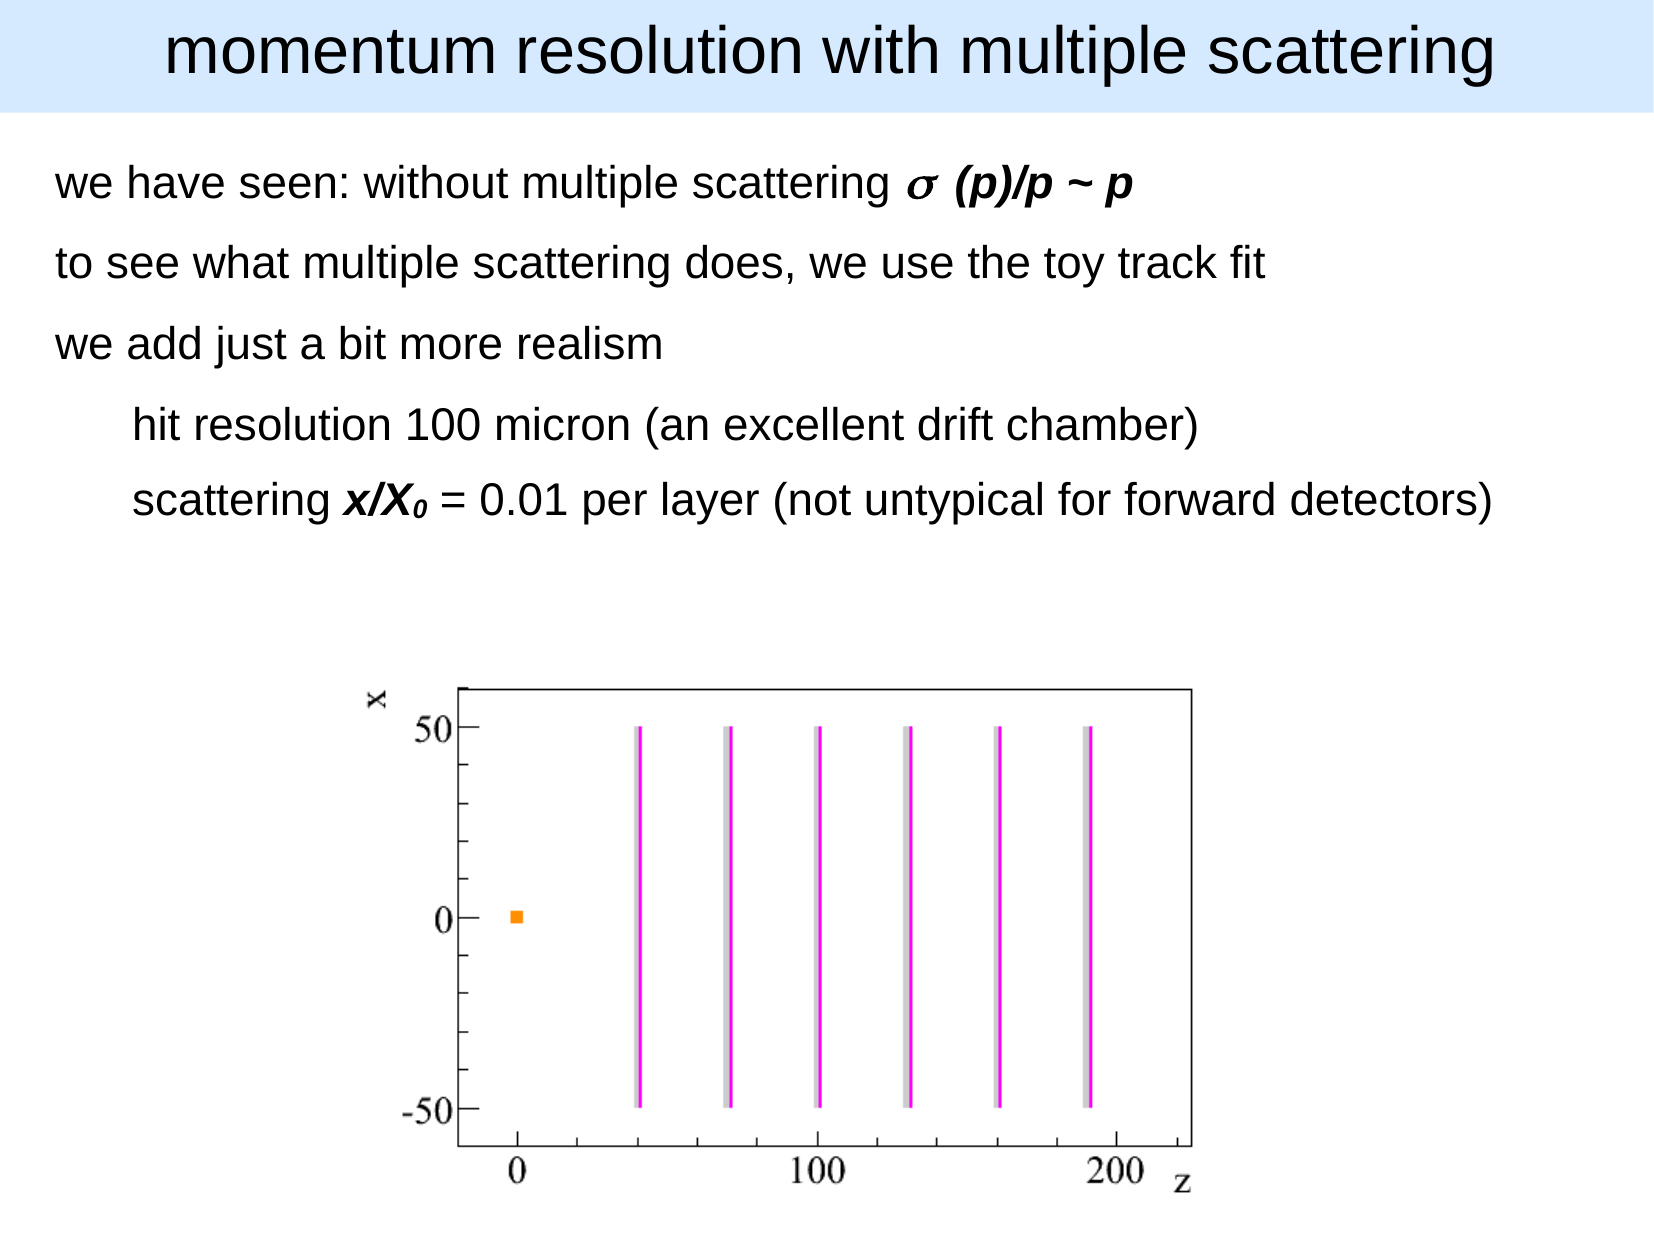

# momentum resolution with multiple scattering
we have seen: without multiple scattering  (p)/p ~ p
to see what multiple scattering does, we use the toy track fit
we add just a bit more realism
hit resolution 100 micron (an excellent drift chamber)
scattering x/X0 = 0.01 per layer (not untypical for forward detectors)